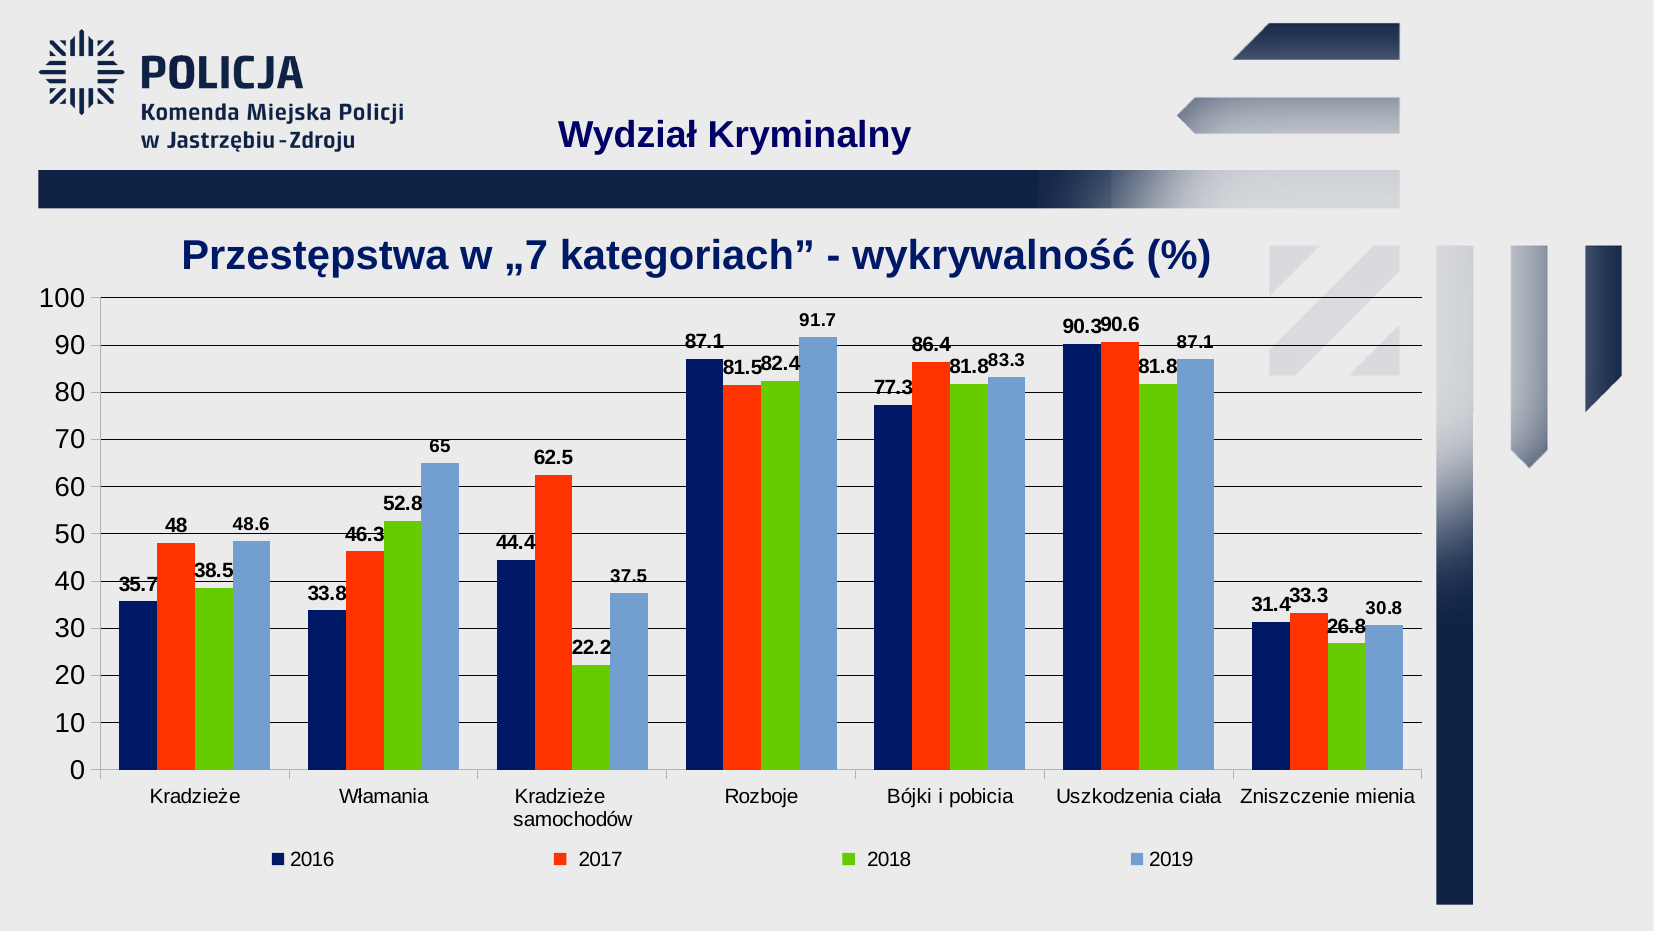

Wydział Kryminalny
Przestępstwa w „7 kategoriach” - wykrywalność (%)
### Chart
| Category | 2016 | 2017 | 2018 | 2019 |
|---|---|---|---|---|
| Kradzieże | 35.7 | 48.0 | 38.5 | 48.6 |
| Włamania | 33.8 | 46.3 | 52.8 | 65.0 |
| Kradzieże samochodów | 44.4 | 62.5 | 22.2 | 37.5 |
| Rozboje | 87.1 | 81.5 | 82.4 | 91.7 |
| Bójki i pobicia | 77.3 | 86.4 | 81.8 | 83.3 |
| Uszkodzenia ciała | 90.3 | 90.6 | 81.8 | 87.1 |
| Zniszczenie mienia | 31.4 | 33.3 | 26.8 | 30.8 |